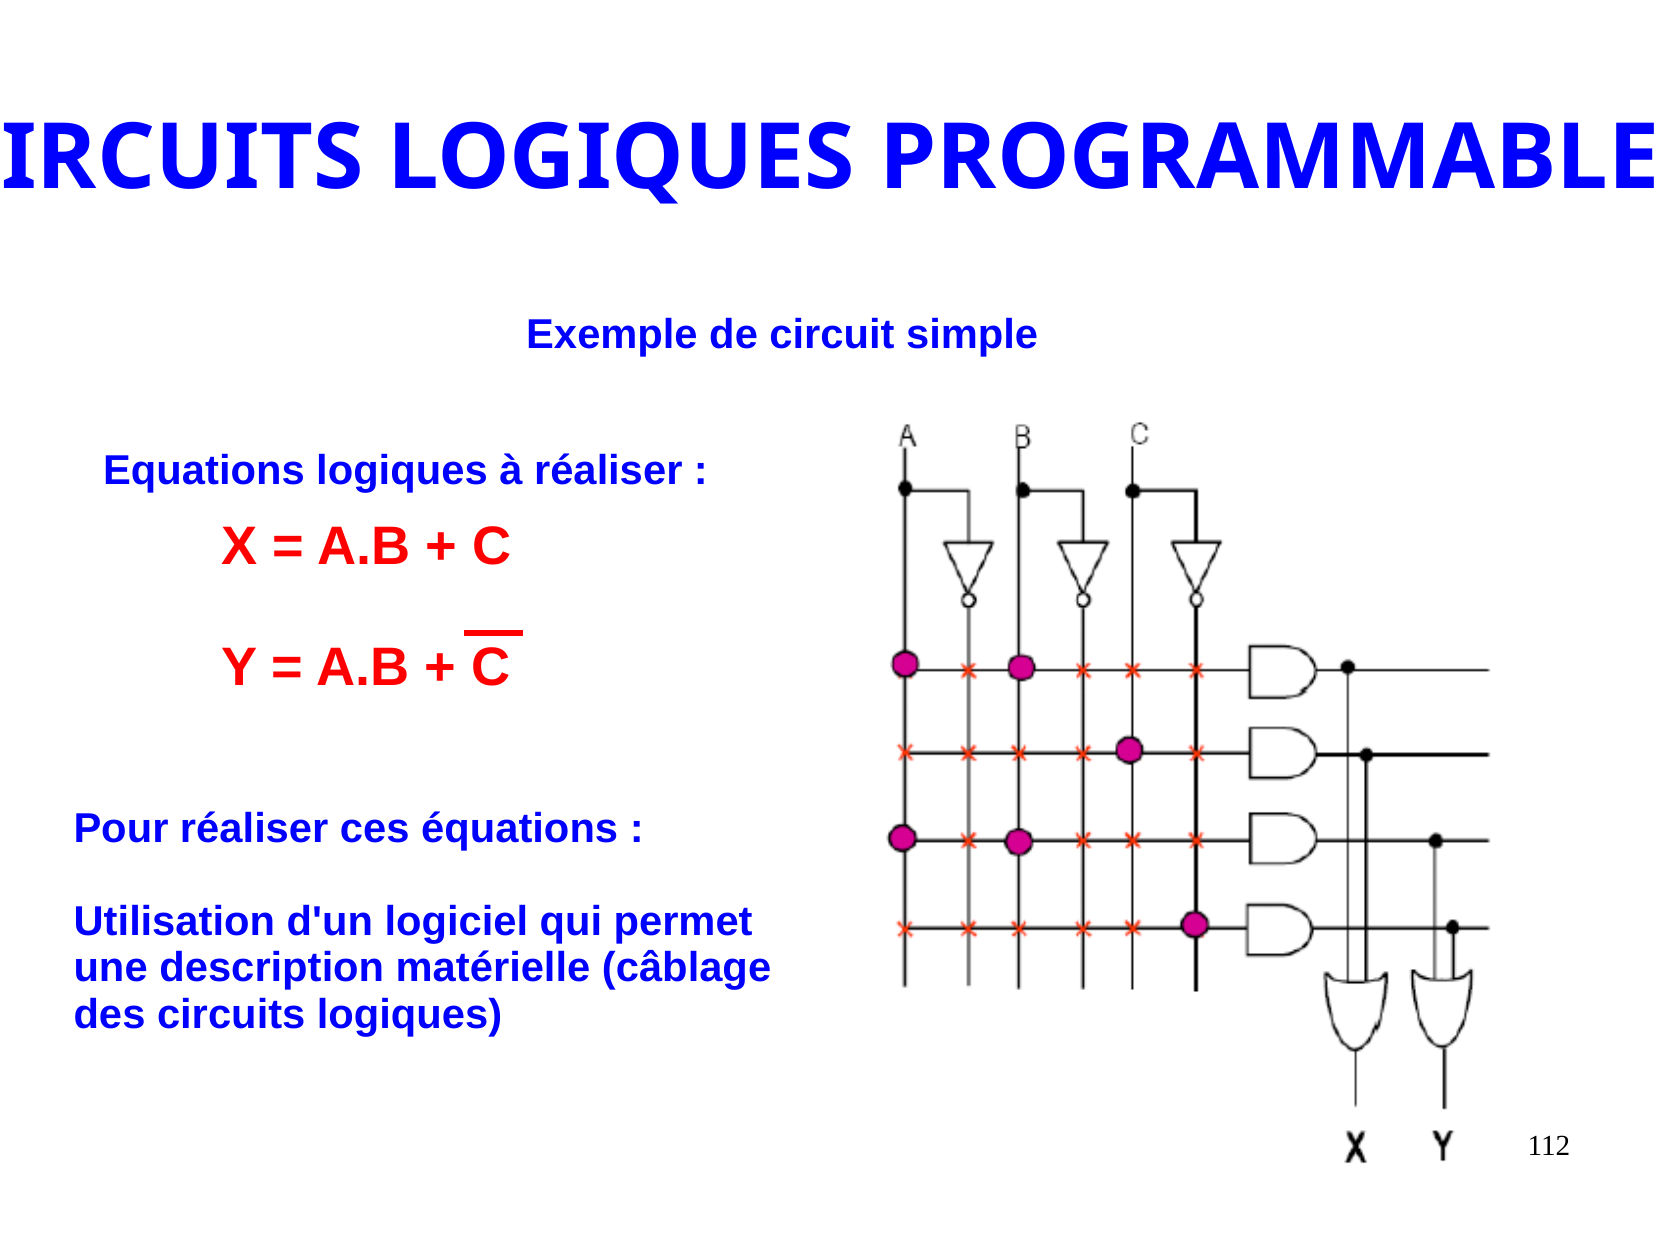

# CIRCUITS LOGIQUES PROGRAMMABLES
Exemple de circuit simple
Equations logiques à réaliser :
X = A.B + C
Y = A.B + C
Pour réaliser ces équations :
Utilisation d'un logiciel qui permet une description matérielle (câblage des circuits logiques)
112